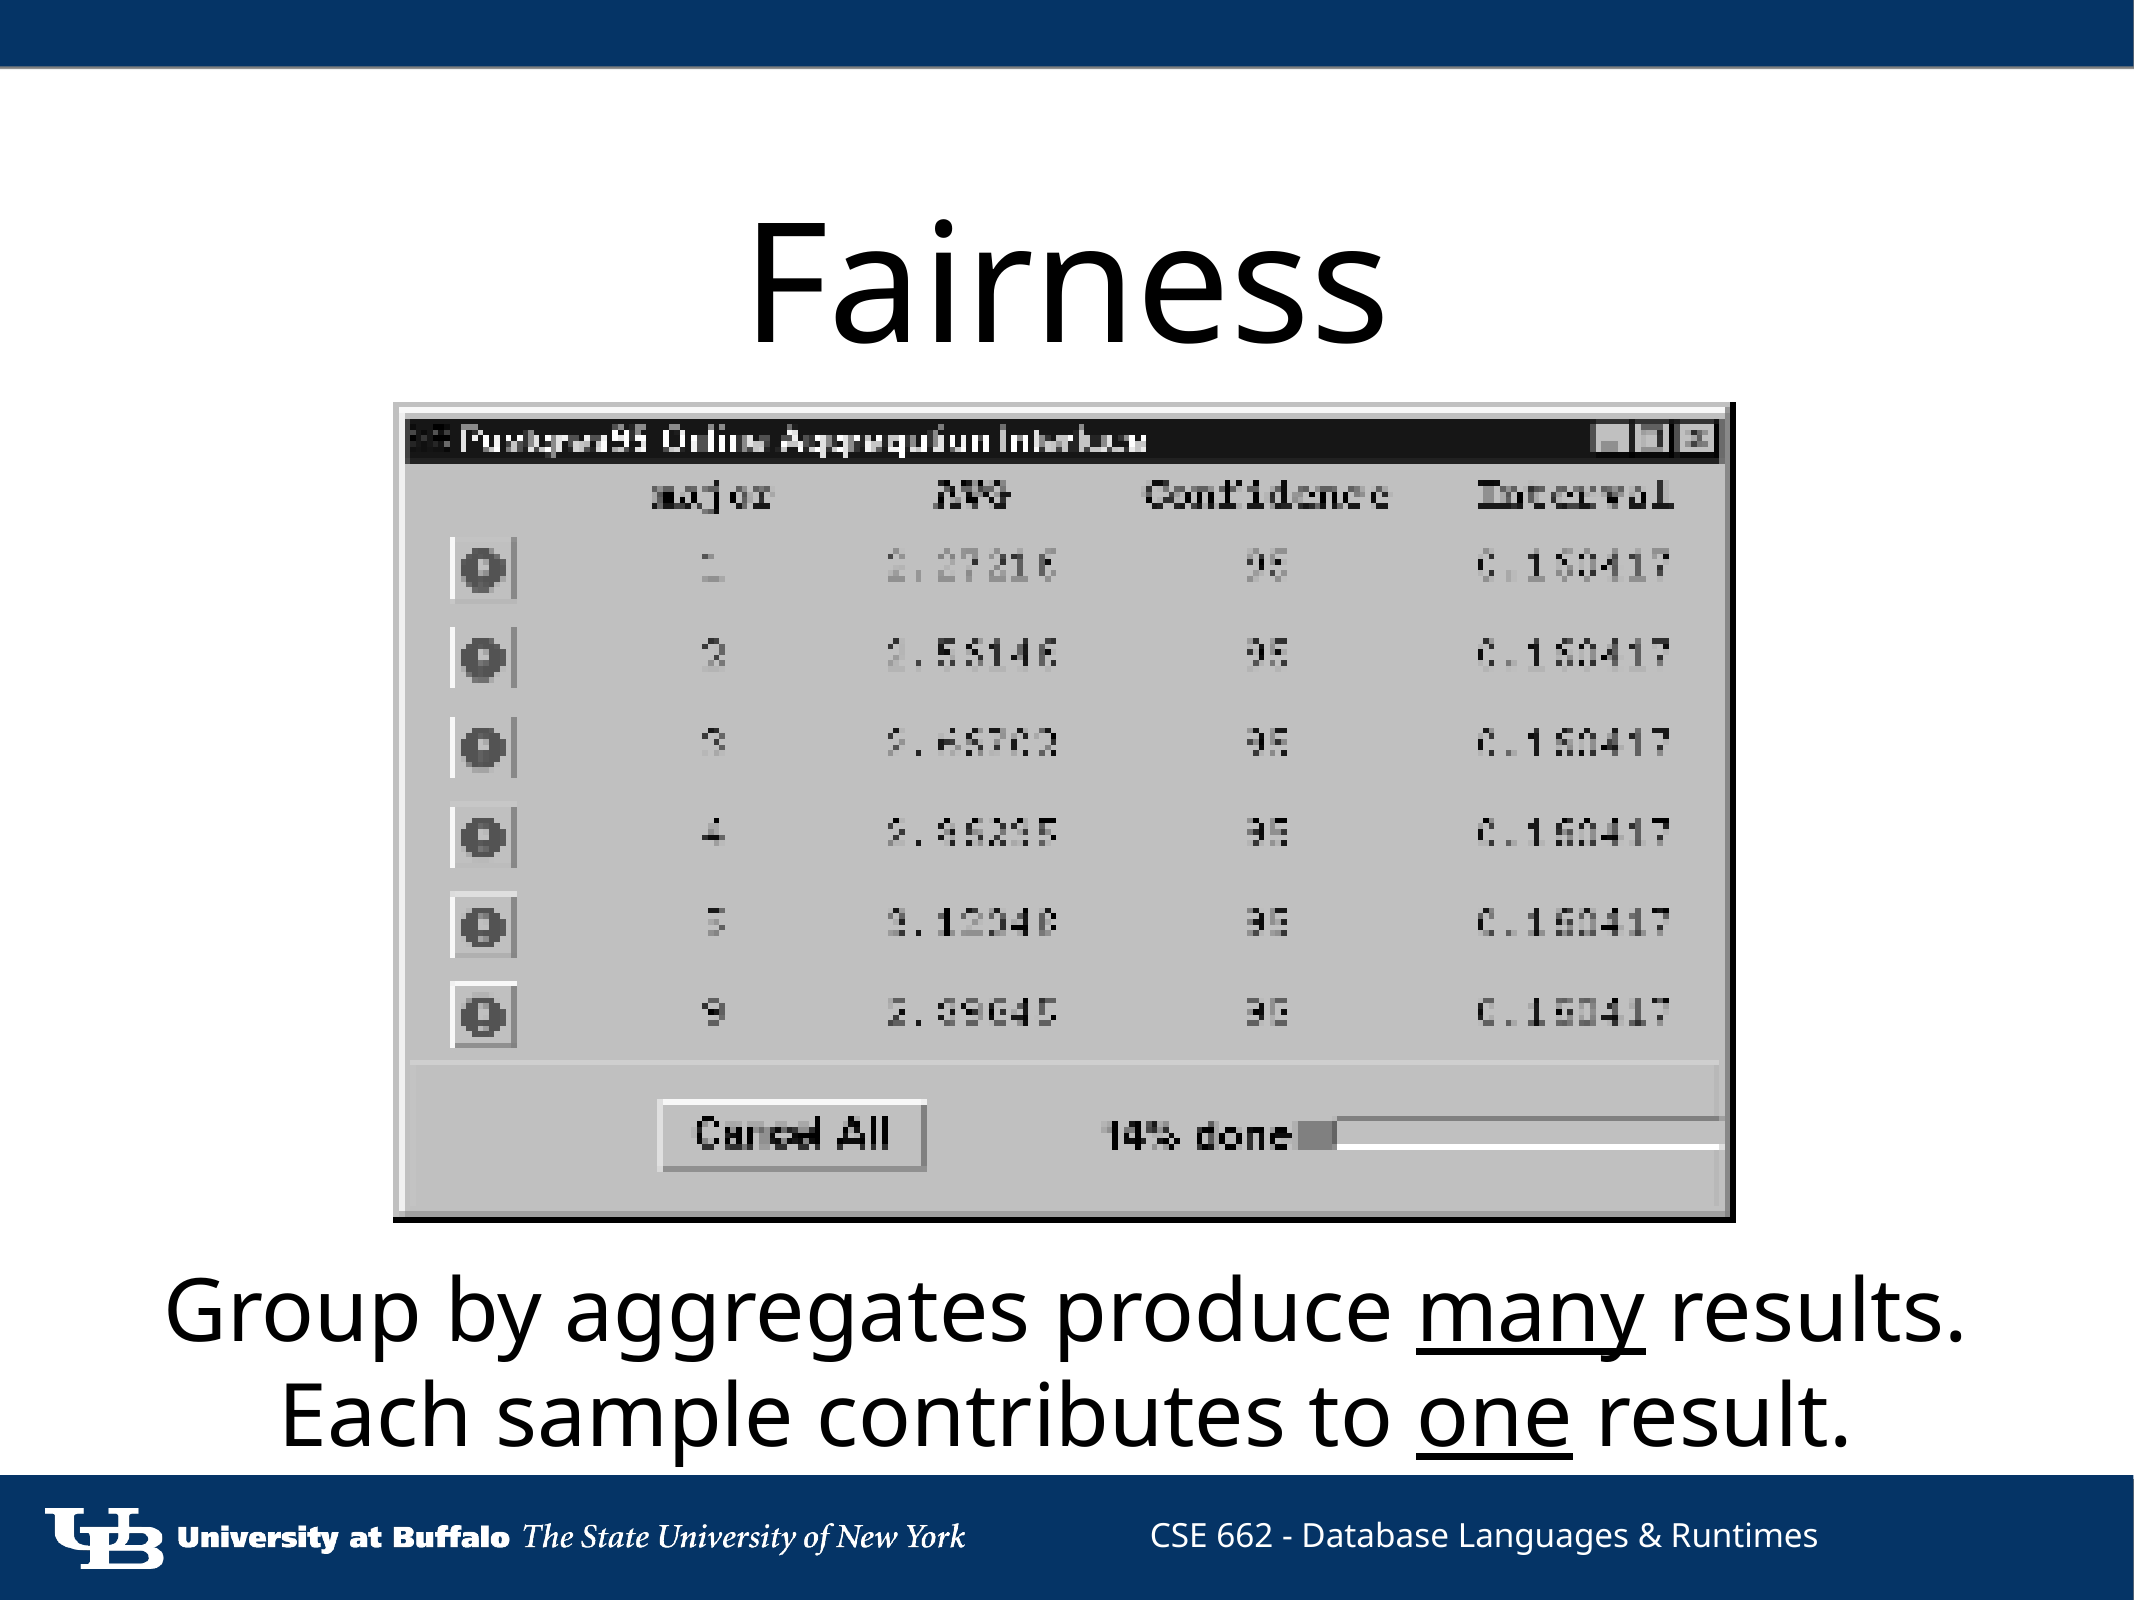

# Fairness
Group by aggregates produce many results.
Each sample contributes to one result.